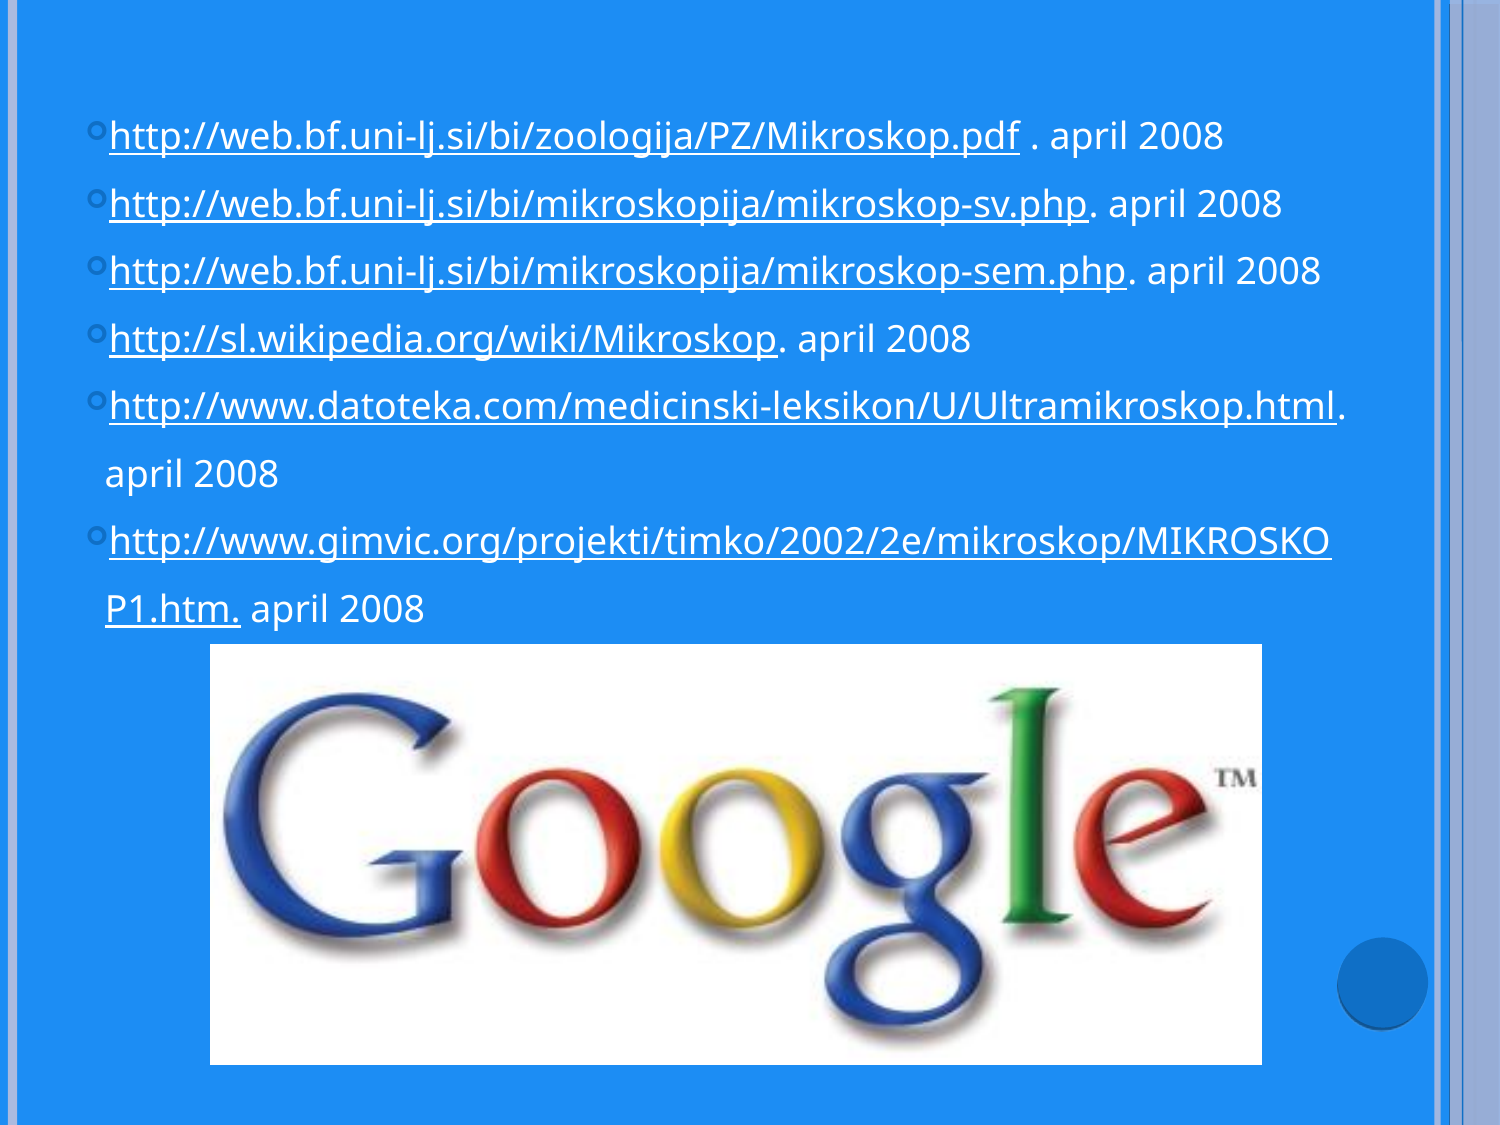

# http://web.bf.uni-lj.si/bi/zoologija/PZ/Mikroskop.pdf . april 2008
http://web.bf.uni-lj.si/bi/mikroskopija/mikroskop-sv.php. april 2008
http://web.bf.uni-lj.si/bi/mikroskopija/mikroskop-sem.php. april 2008
http://sl.wikipedia.org/wiki/Mikroskop. april 2008
http://www.datoteka.com/medicinski-leksikon/U/Ultramikroskop.html.
 april 2008
http://www.gimvic.org/projekti/timko/2002/2e/mikroskop/MIKROSKO
 P1.htm. april 2008